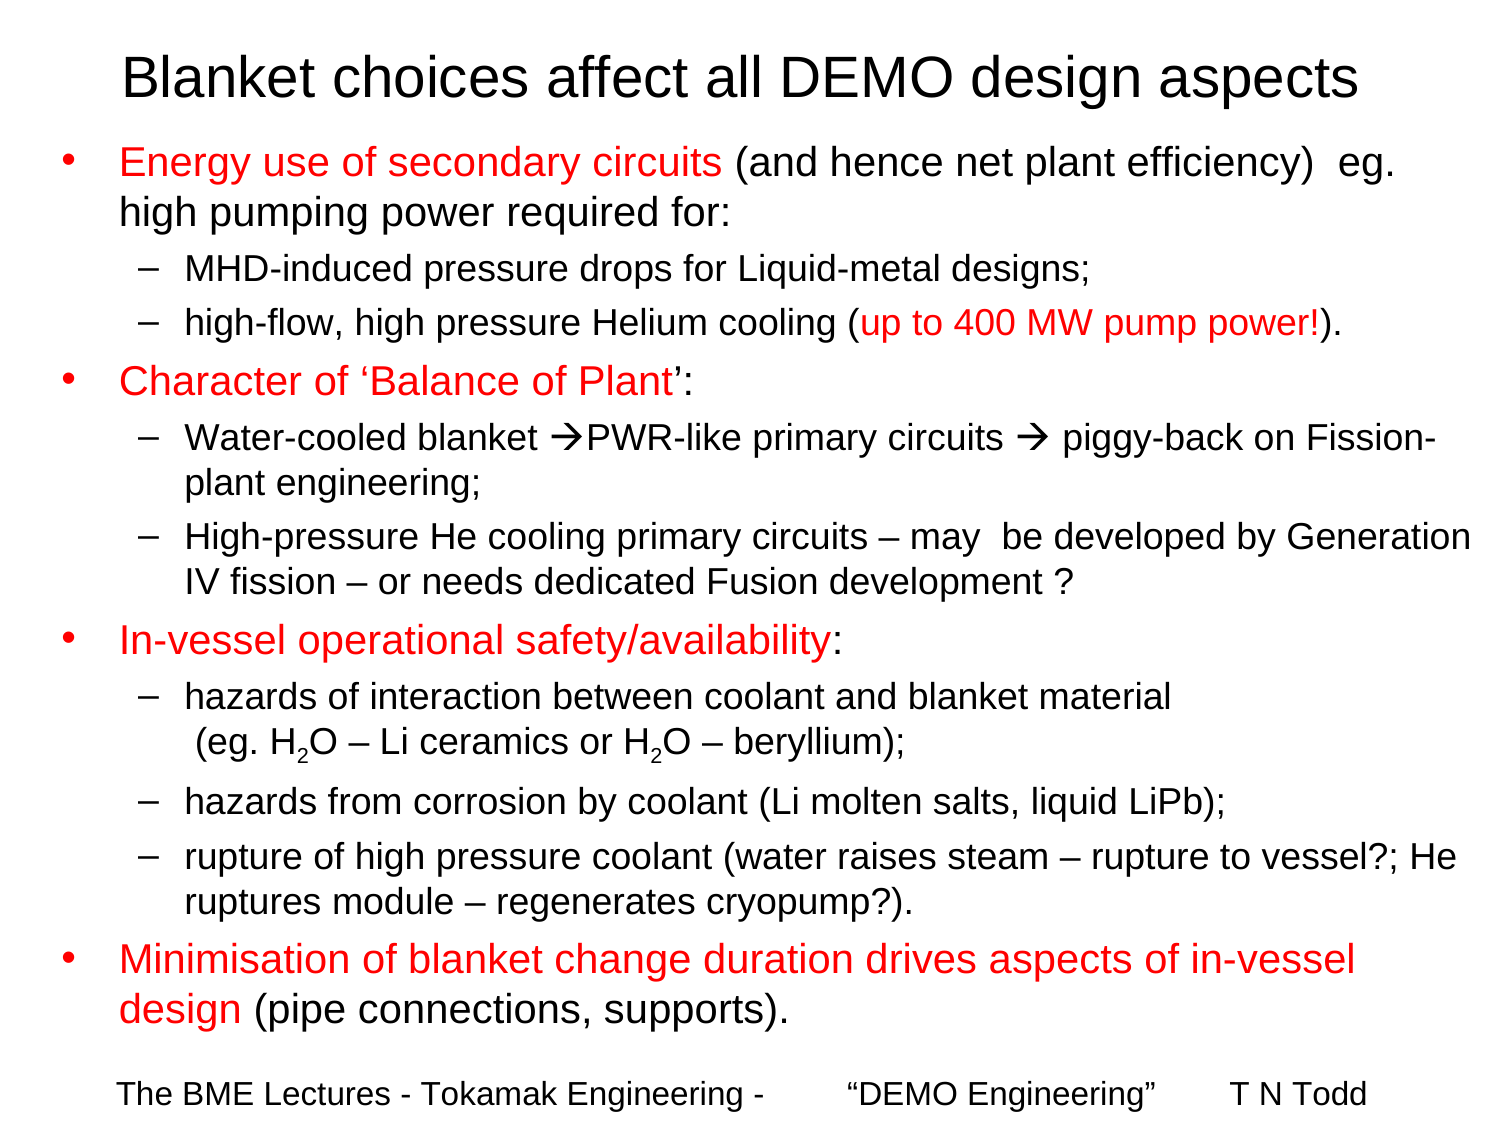

Blanket choices affect all DEMO design aspects
Energy use of secondary circuits (and hence net plant efficiency) eg. high pumping power required for:
MHD-induced pressure drops for Liquid-metal designs;
high-flow, high pressure Helium cooling (up to 400 MW pump power!).
Character of ‘Balance of Plant’:
Water-cooled blanket PWR-like primary circuits  piggy-back on Fission-plant engineering;
High-pressure He cooling primary circuits – may be developed by Generation IV fission – or needs dedicated Fusion development ?
In-vessel operational safety/availability:
hazards of interaction between coolant and blanket material
 (eg. H2O – Li ceramics or H2O – beryllium);
hazards from corrosion by coolant (Li molten salts, liquid LiPb);
rupture of high pressure coolant (water raises steam – rupture to vessel?; He ruptures module – regenerates cryopump?).
Minimisation of blanket change duration drives aspects of in-vessel design (pipe connections, supports).